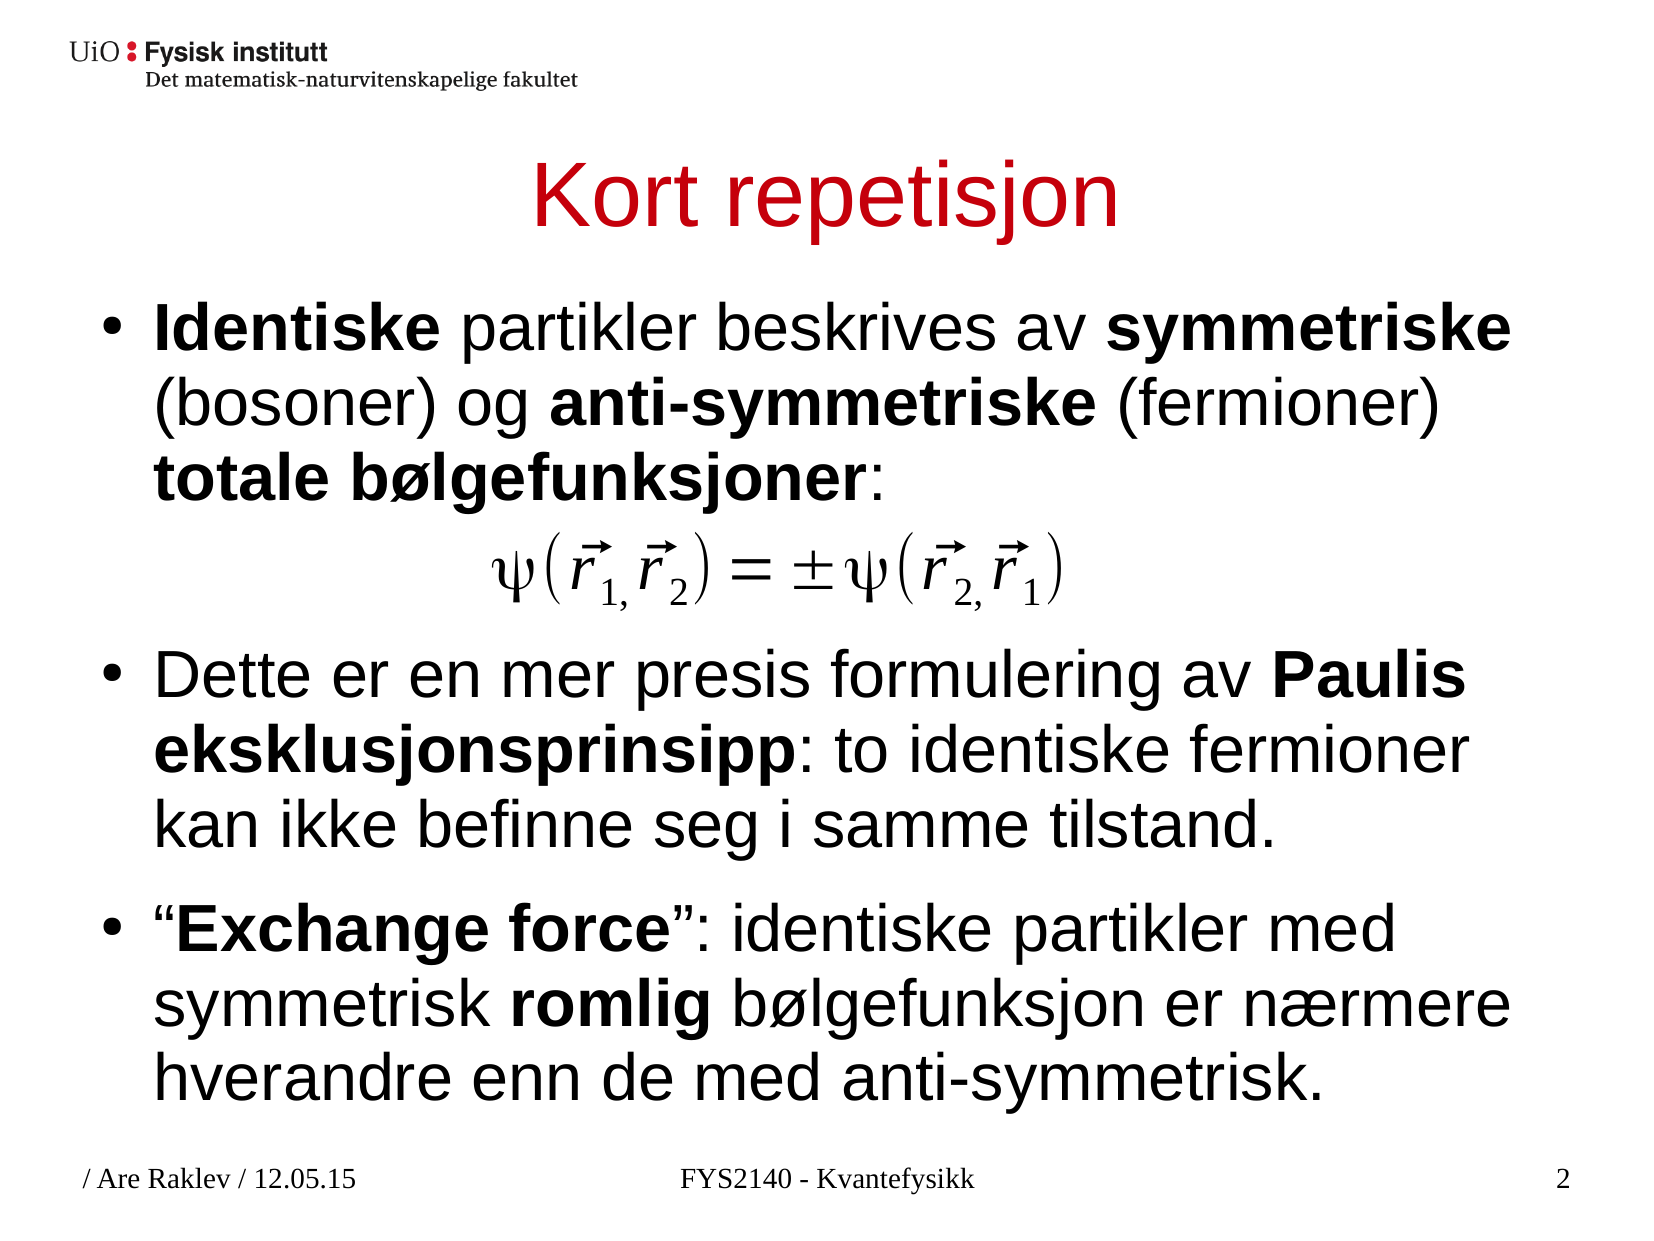

# Kort repetisjon
Identiske partikler beskrives av symmetriske (bosoner) og anti-symmetriske (fermioner) totale bølgefunksjoner:
Dette er en mer presis formulering av Paulis eksklusjonsprinsipp: to identiske fermioner kan ikke befinne seg i samme tilstand.
“Exchange force”: identiske partikler med symmetrisk romlig bølgefunksjon er nærmere hverandre enn de med anti-symmetrisk.
/ Are Raklev / 12.05.15
FYS2140 - Kvantefysikk
2